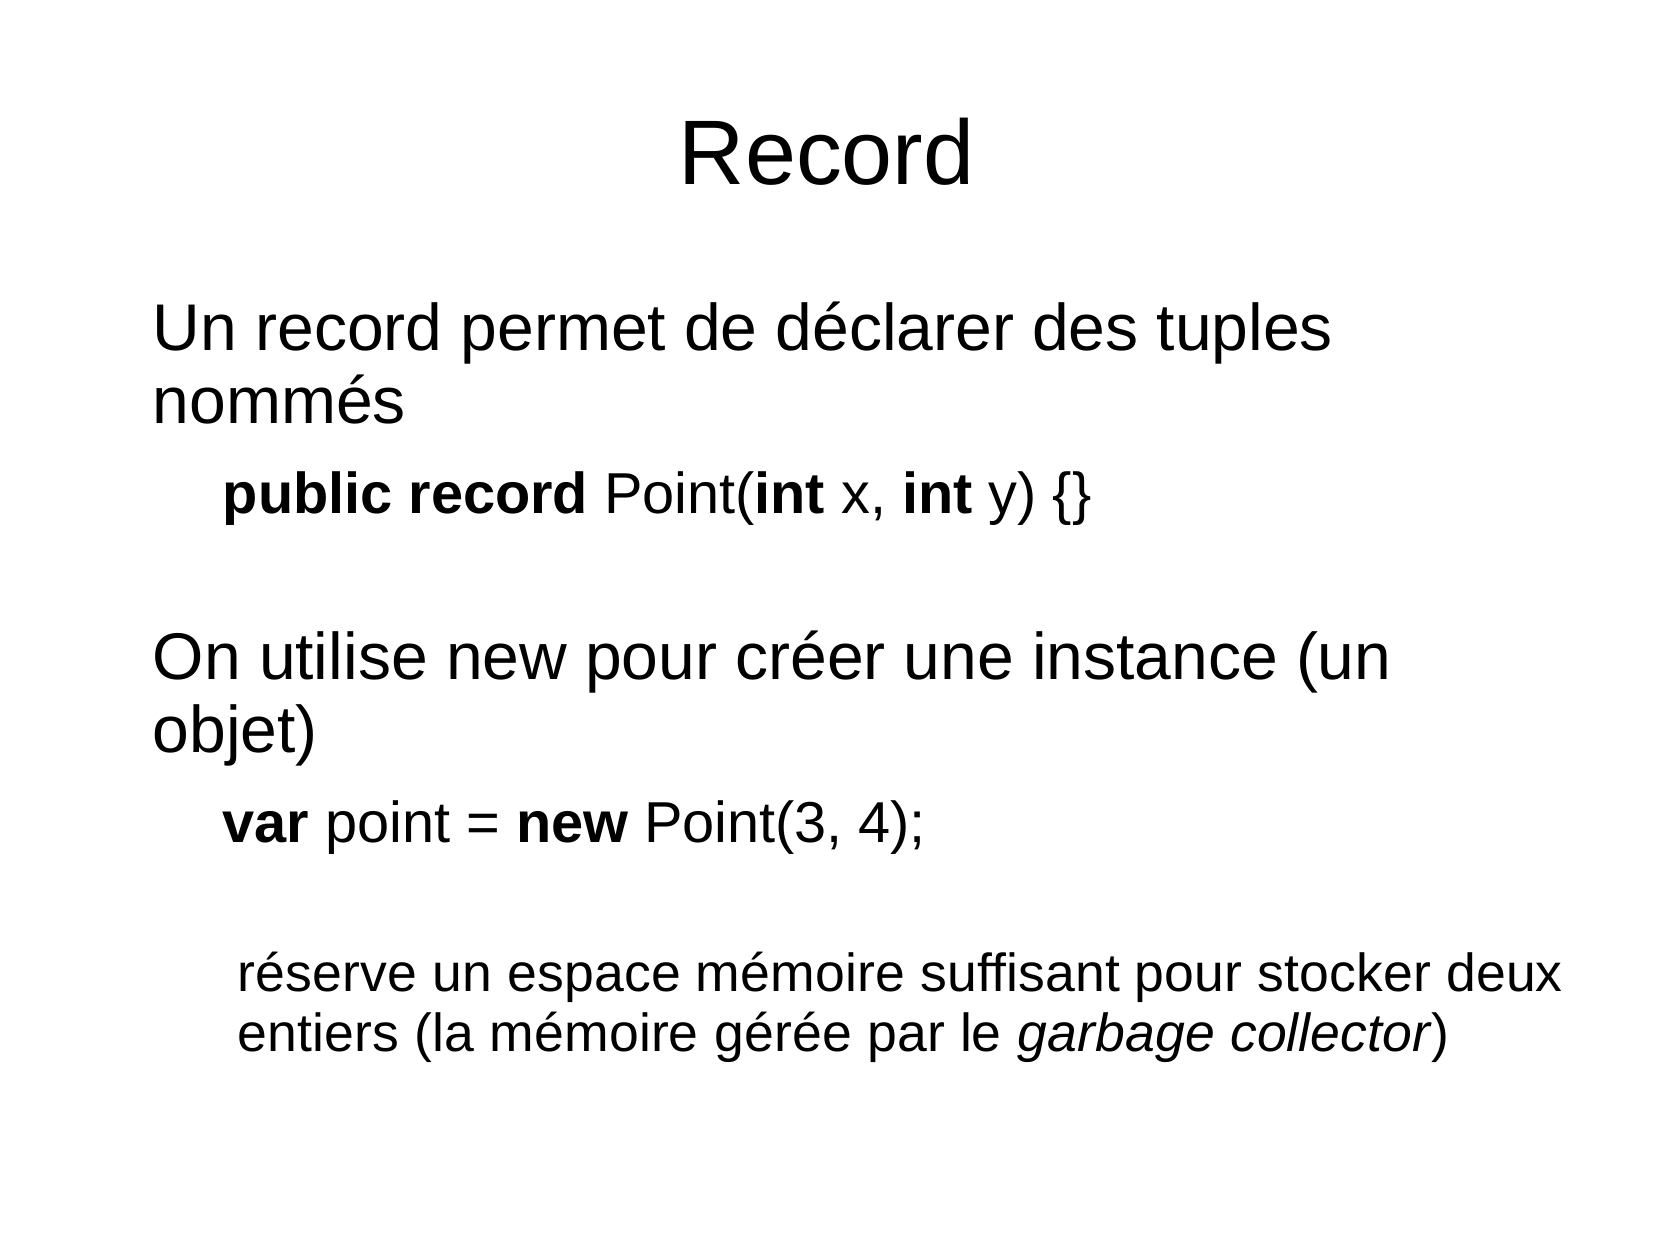

# Record
Un record permet de déclarer des tuples nommés
public record Point(int x, int y) {}
On utilise new pour créer une instance (un objet)
var point = new Point(3, 4);
 réserve un espace mémoire suffisant pour stocker deux entiers (la mémoire gérée par le garbage collector)